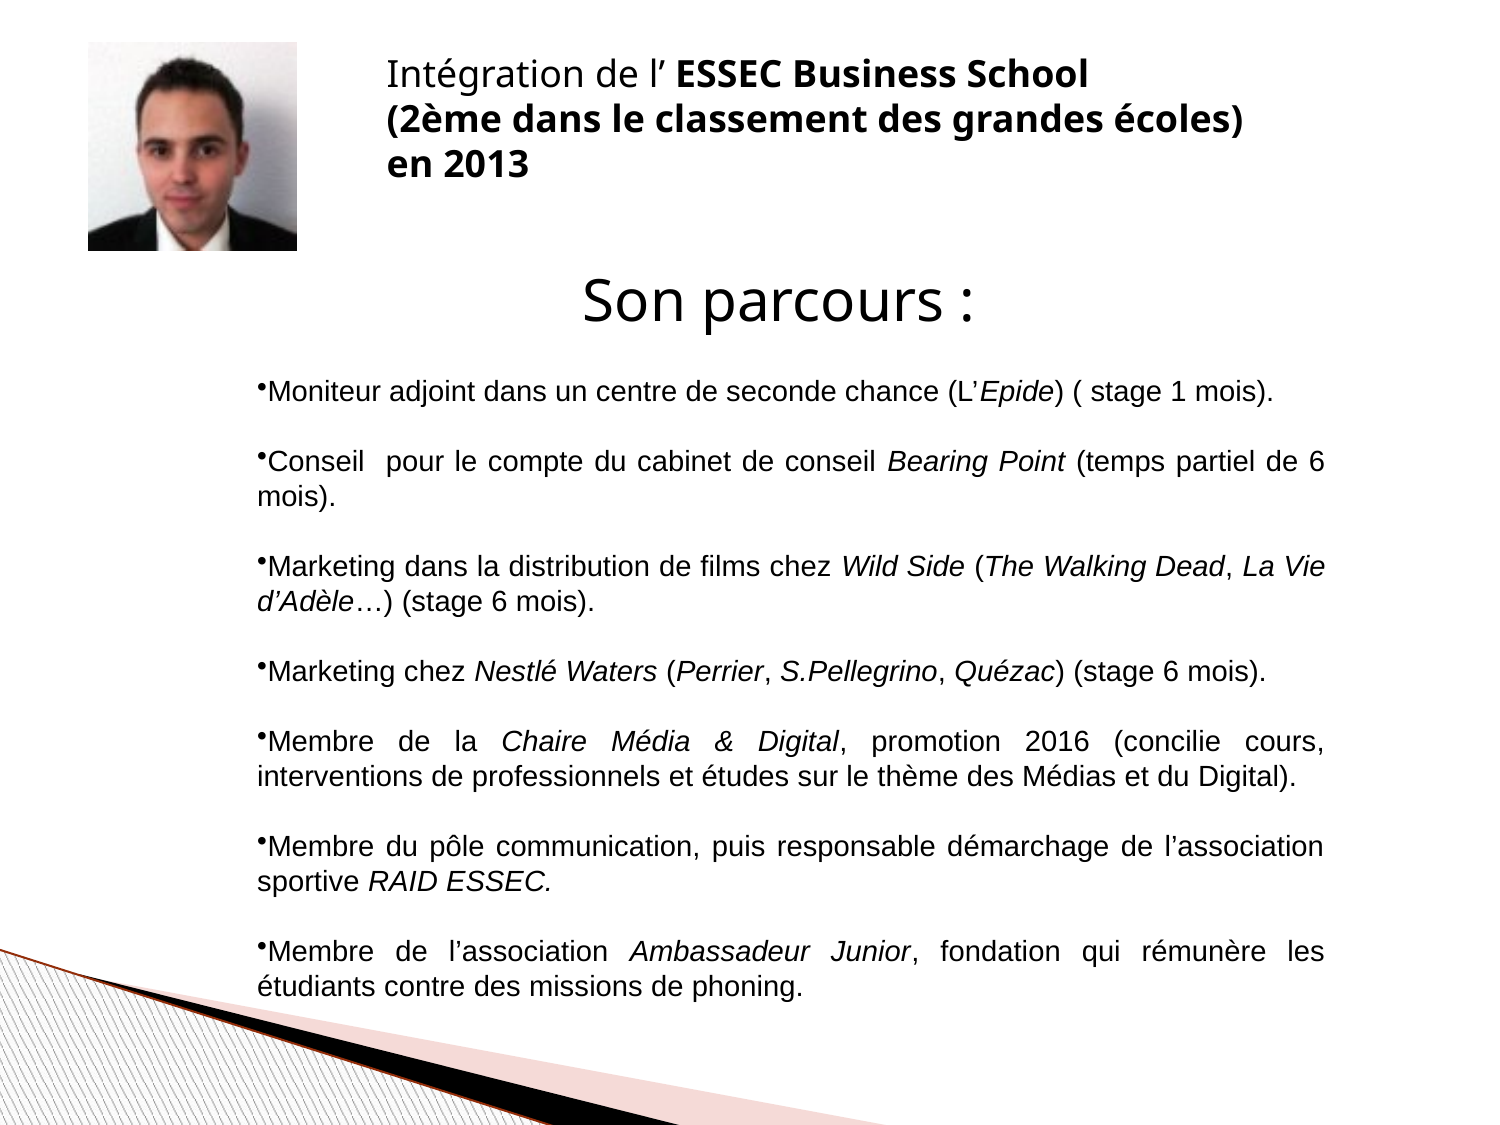

Intégration de l’ ESSEC Business School
(2ème dans le classement des grandes écoles) en 2013
Son parcours :
Moniteur adjoint dans un centre de seconde chance (L’Epide) ( stage 1 mois).
Conseil pour le compte du cabinet de conseil Bearing Point (temps partiel de 6 mois).
Marketing dans la distribution de films chez Wild Side (The Walking Dead, La Vie d’Adèle…) (stage 6 mois).
Marketing chez Nestlé Waters (Perrier, S.Pellegrino, Quézac) (stage 6 mois).
Membre de la Chaire Média & Digital, promotion 2016 (concilie cours, interventions de professionnels et études sur le thème des Médias et du Digital).
Membre du pôle communication, puis responsable démarchage de l’association sportive RAID ESSEC.
Membre de l’association Ambassadeur Junior, fondation qui rémunère les étudiants contre des missions de phoning.